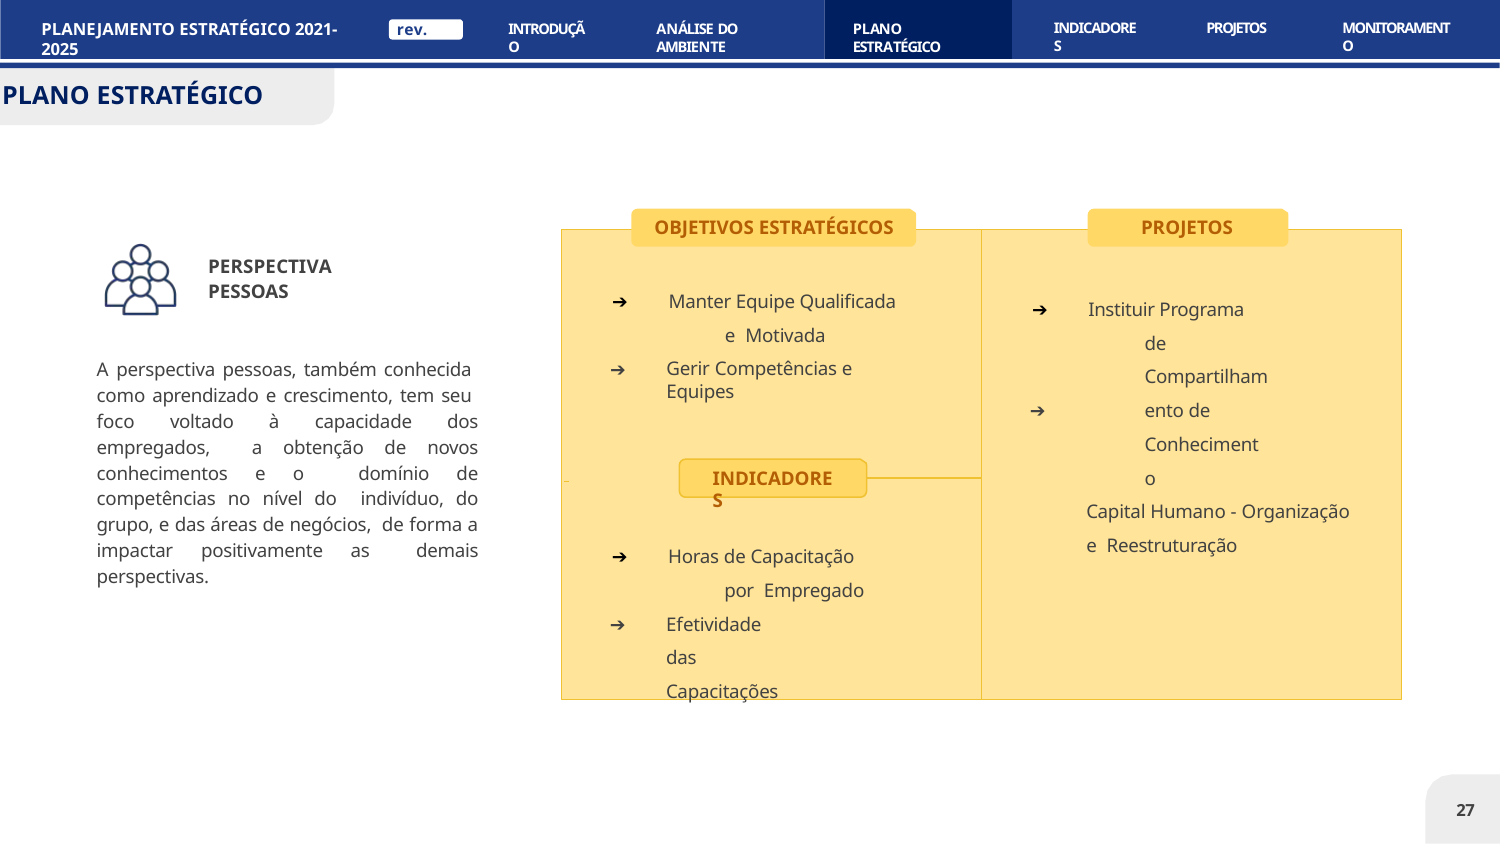

PLANEJAMENTO ESTRATÉGICO 2021-2025
INDICADORES
PROJETOS
MONITORAMENTO
rev. 2022
INTRODUÇÃO
ANÁLISE DO AMBIENTE
PLANO ESTRATÉGICO
PLANO ESTRATÉGICO
OBJETIVOS ESTRATÉGICOS
PROJETOS
PERSPECTIVA PESSOAS
Manter Equipe Qualiﬁcada e Motivada
Gerir Competências e Equipes
Instituir Programa de Compartilhamento de Conhecimento
Capital Humano - Organização e Reestruturação
A perspectiva pessoas, também conhecida como aprendizado e crescimento, tem seu foco voltado à capacidade dos empregados, a obtenção de novos conhecimentos e o domínio de competências no nível do indivíduo, do grupo, e das áreas de negócios, de forma a impactar positivamente as demais perspectivas.
➔
➔
INDICADORES
Horas de Capacitação por Empregado
Efetividade das Capacitações
➔